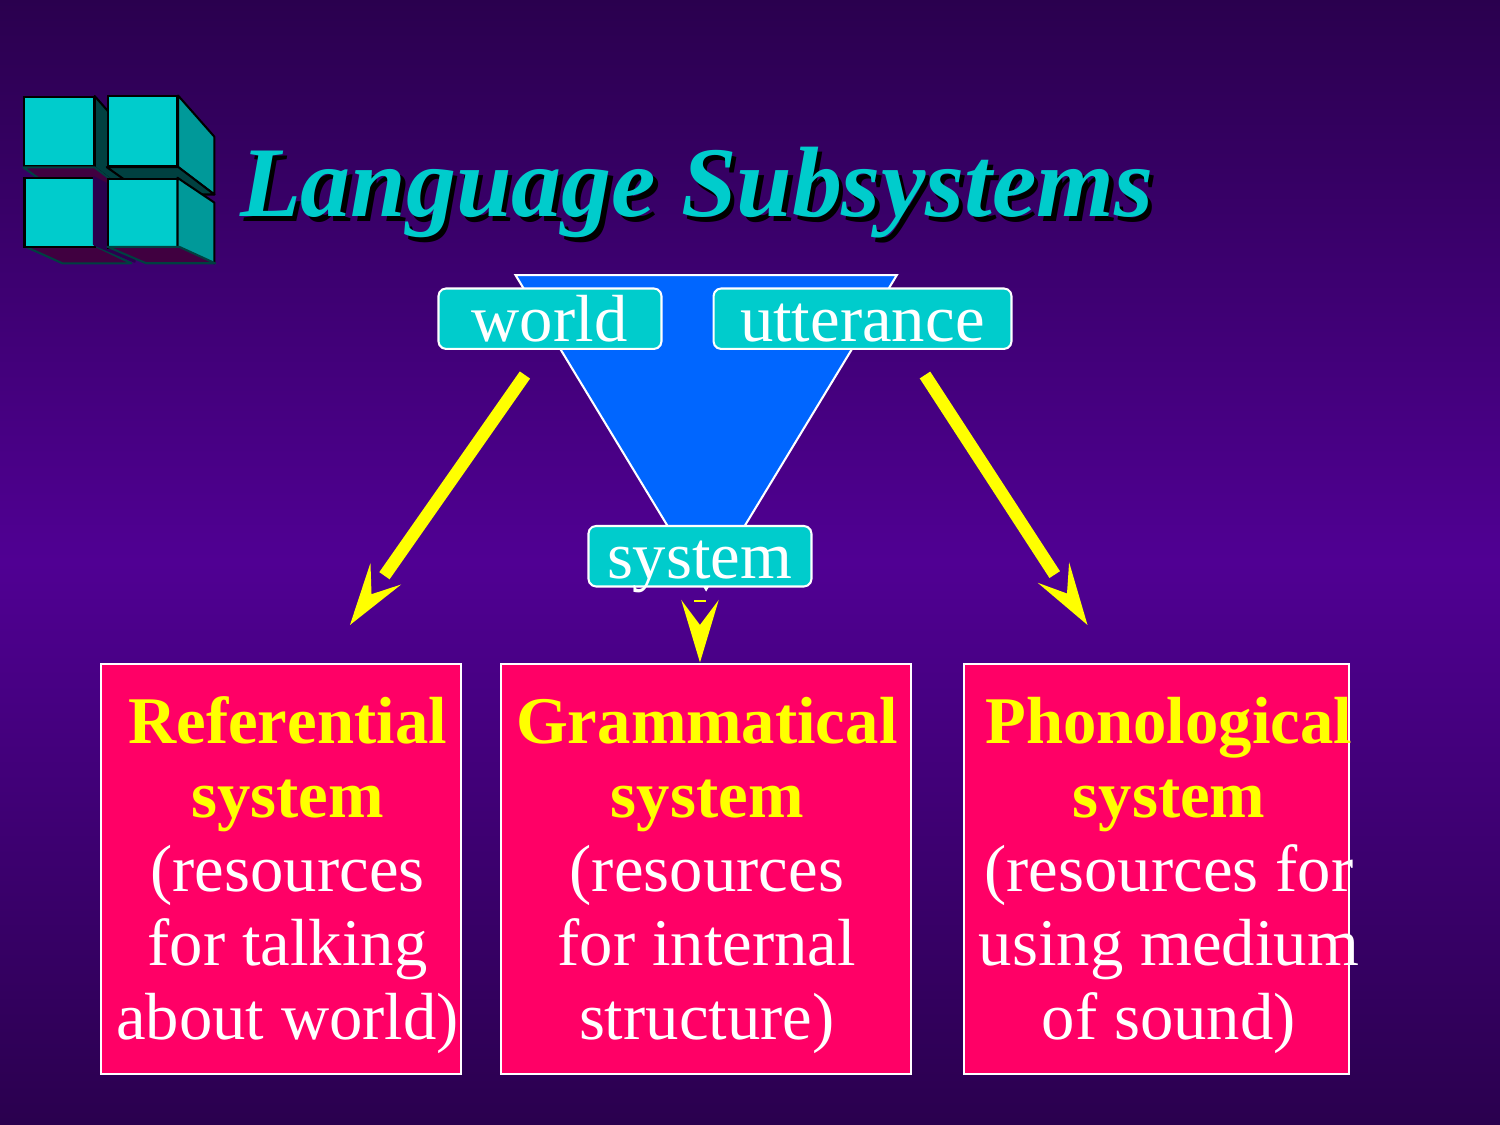

# Language Subsystems
world
utterance
Referential
system
(resources
for talking
about world)
Phonological
system
(resources for
using medium
of sound)
system
Grammatical
system
(resources
for internal
structure)